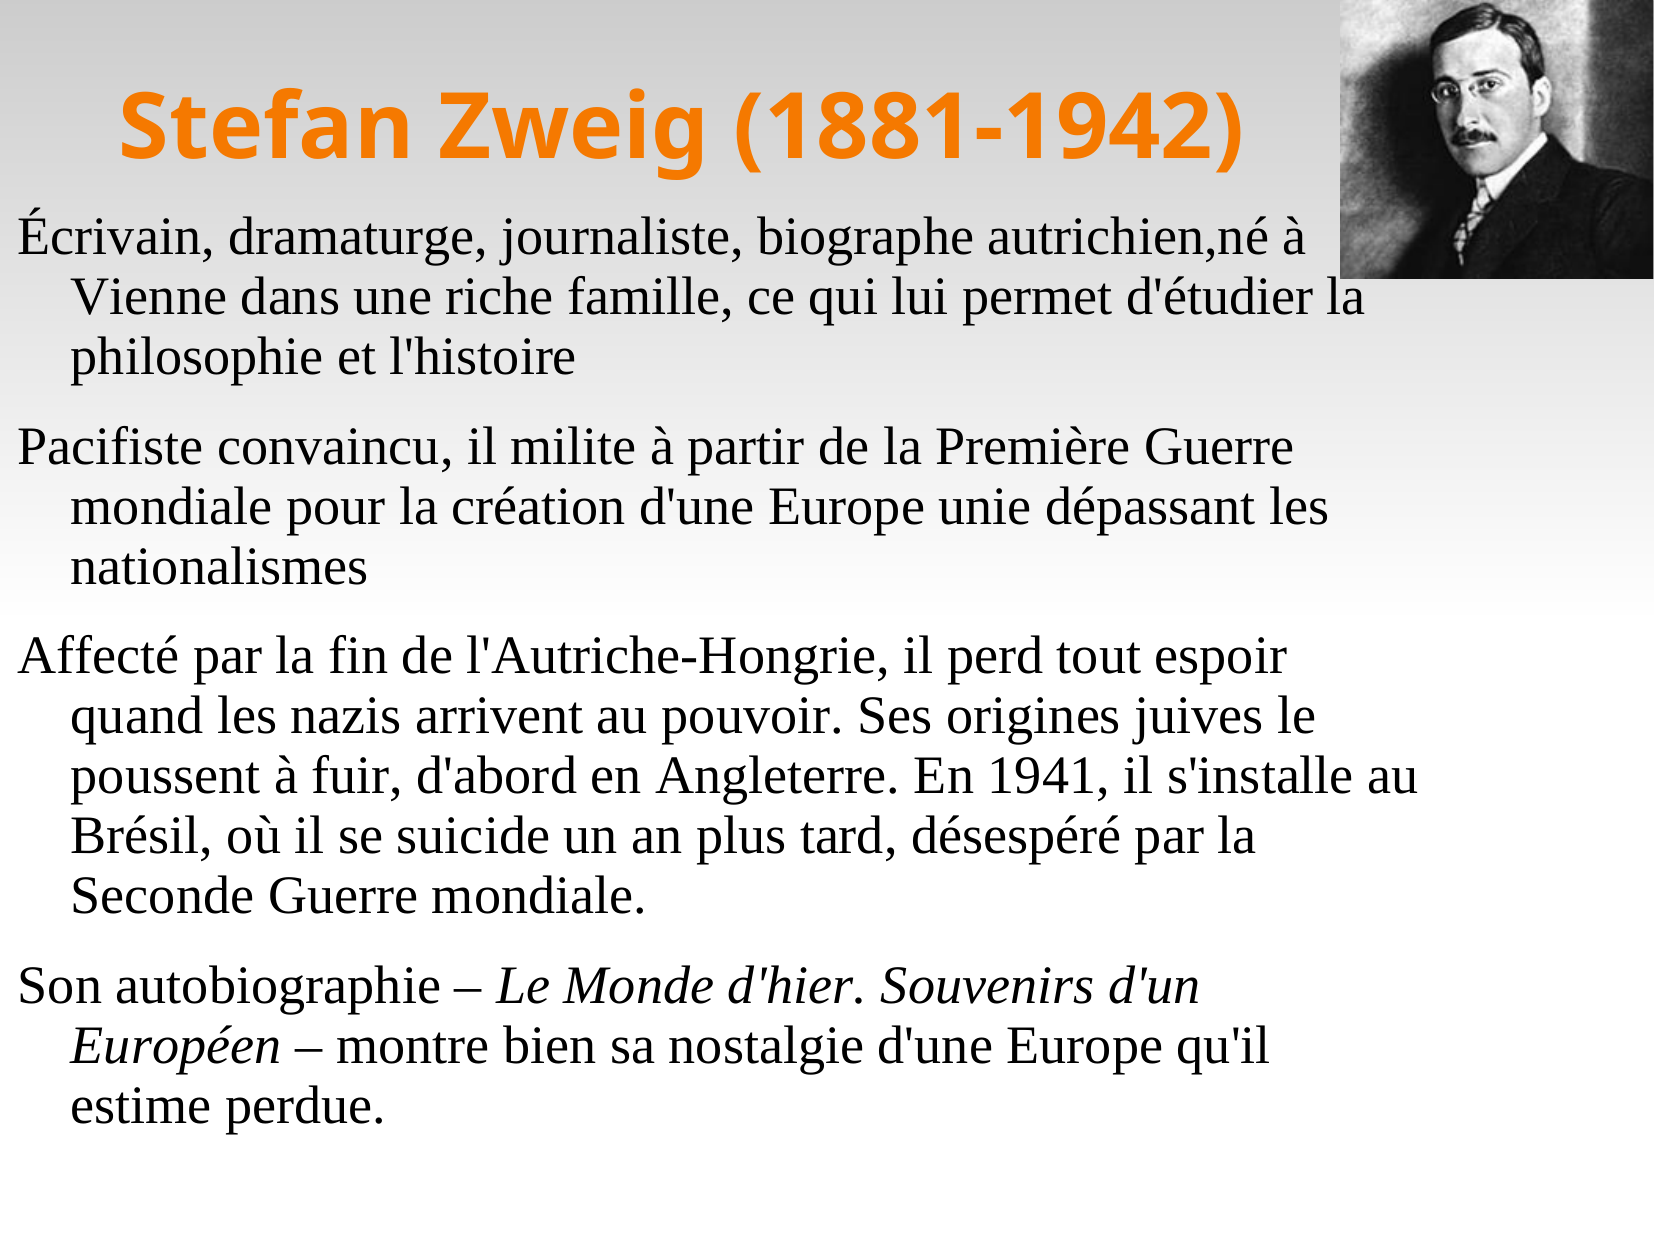

# Stefan Zweig (1881-1942)
Écrivain, dramaturge, journaliste, biographe autrichien,né à Vienne dans une riche famille, ce qui lui permet d'étudier la philosophie et l'histoire
Pacifiste convaincu, il milite à partir de la Première Guerre mondiale pour la création d'une Europe unie dépassant les nationalismes
Affecté par la fin de l'Autriche-Hongrie, il perd tout espoir quand les nazis arrivent au pouvoir. Ses origines juives le poussent à fuir, d'abord en Angleterre. En 1941, il s'installe au Brésil, où il se suicide un an plus tard, désespéré par la Seconde Guerre mondiale.
Son autobiographie – Le Monde d'hier. Souvenirs d'un Européen – montre bien sa nostalgie d'une Europe qu'il estime perdue.